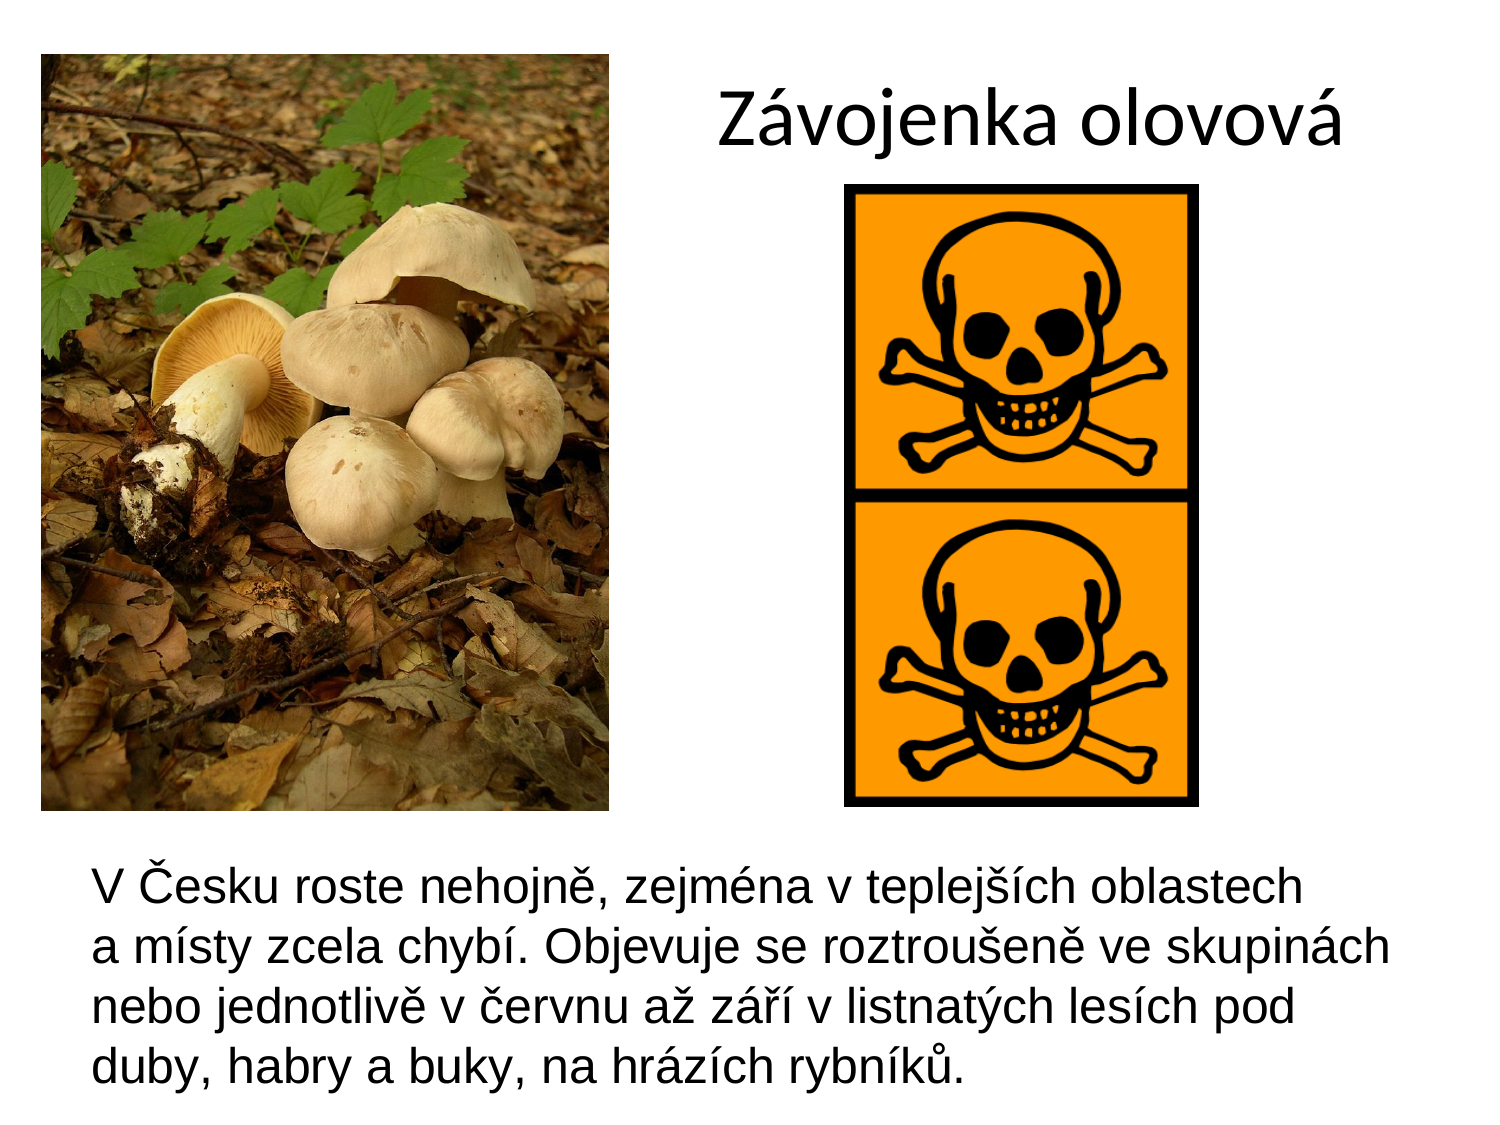

Závojenka olovová
V Česku roste nehojně, zejména v teplejších oblastech
a místy zcela chybí. Objevuje se roztroušeně ve skupinách nebo jednotlivě v červnu až září v listnatých lesích pod duby, habry a buky, na hrázích rybníků.